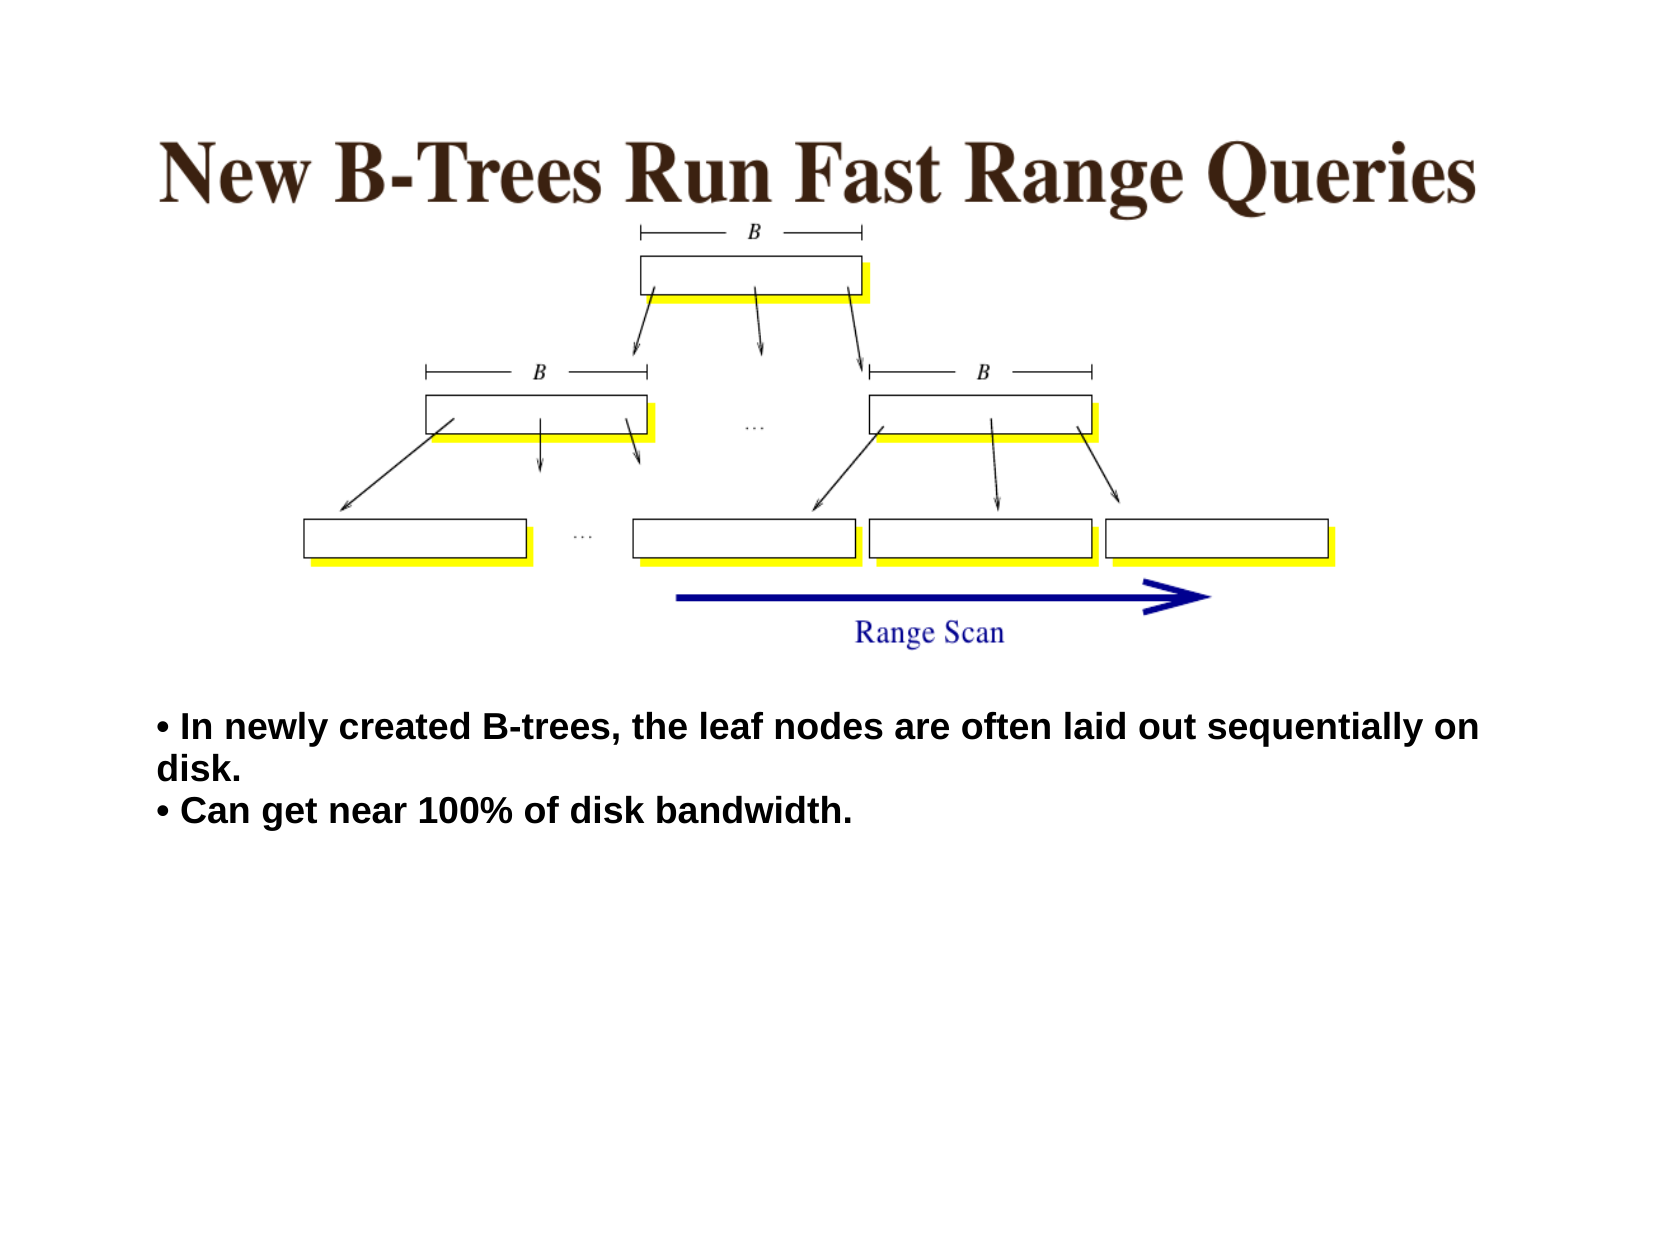

• In newly created B-trees, the leaf nodes are often laid out sequentially on disk.
• Can get near 100% of disk bandwidth.